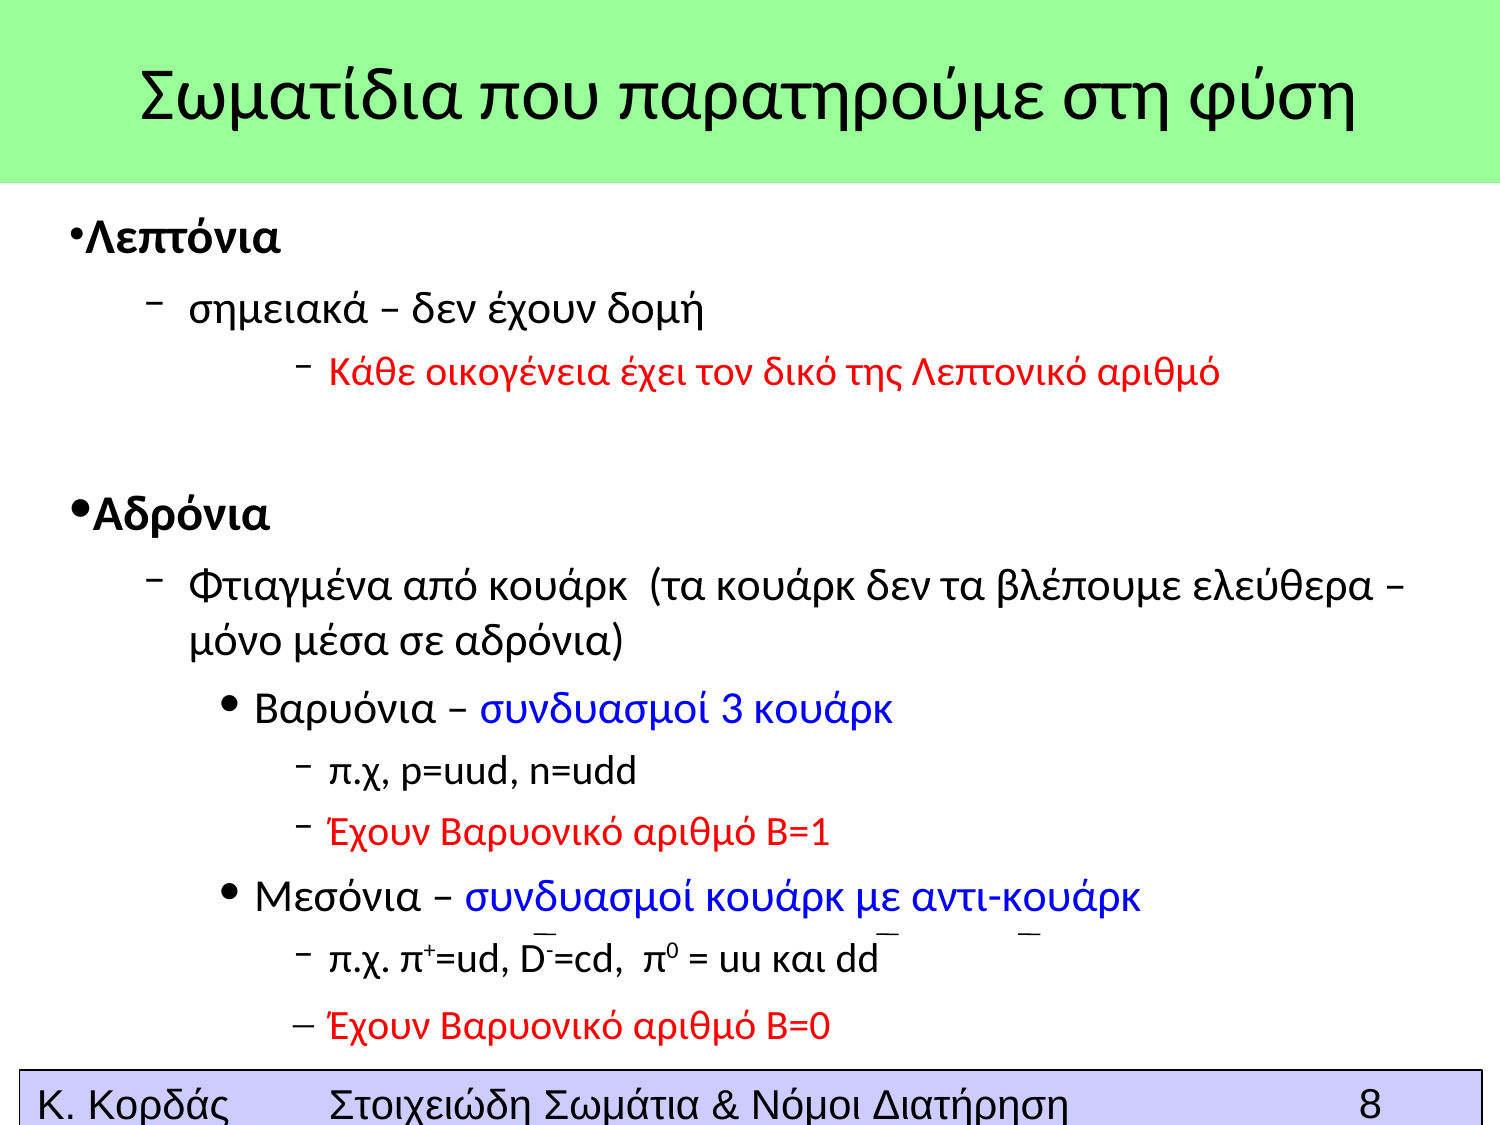

Σωματίδια που παρατηρούμε στη φύση
Λεπτόνια
σημειακά – δεν έχουν δομή
Κάθε οικογένεια έχει τον δικό της Λεπτονικό αριθμό
Αδρόνια
Φτιαγμένα από κουάρκ (τα κουάρκ δεν τα βλέπουμε ελεύθερα – μόνο μέσα σε αδρόνια)
Βαρυόνια – συνδυασμοί 3 κουάρκ
π.χ, p=uud, n=udd
Έχουν Bαρυονικό αριθμό B=1
Μεσόνια – συνδυασμοί κουάρκ με αντι-κουάρκ
π.χ. π+=ud, D-=cd, π0 = uu και dd
Έχουν Bαρυονικό αριθμό B=0
8
Κ. Κορδάς
Στοιχειώδη Σωμάτια & Νόμοι Διατήρησης